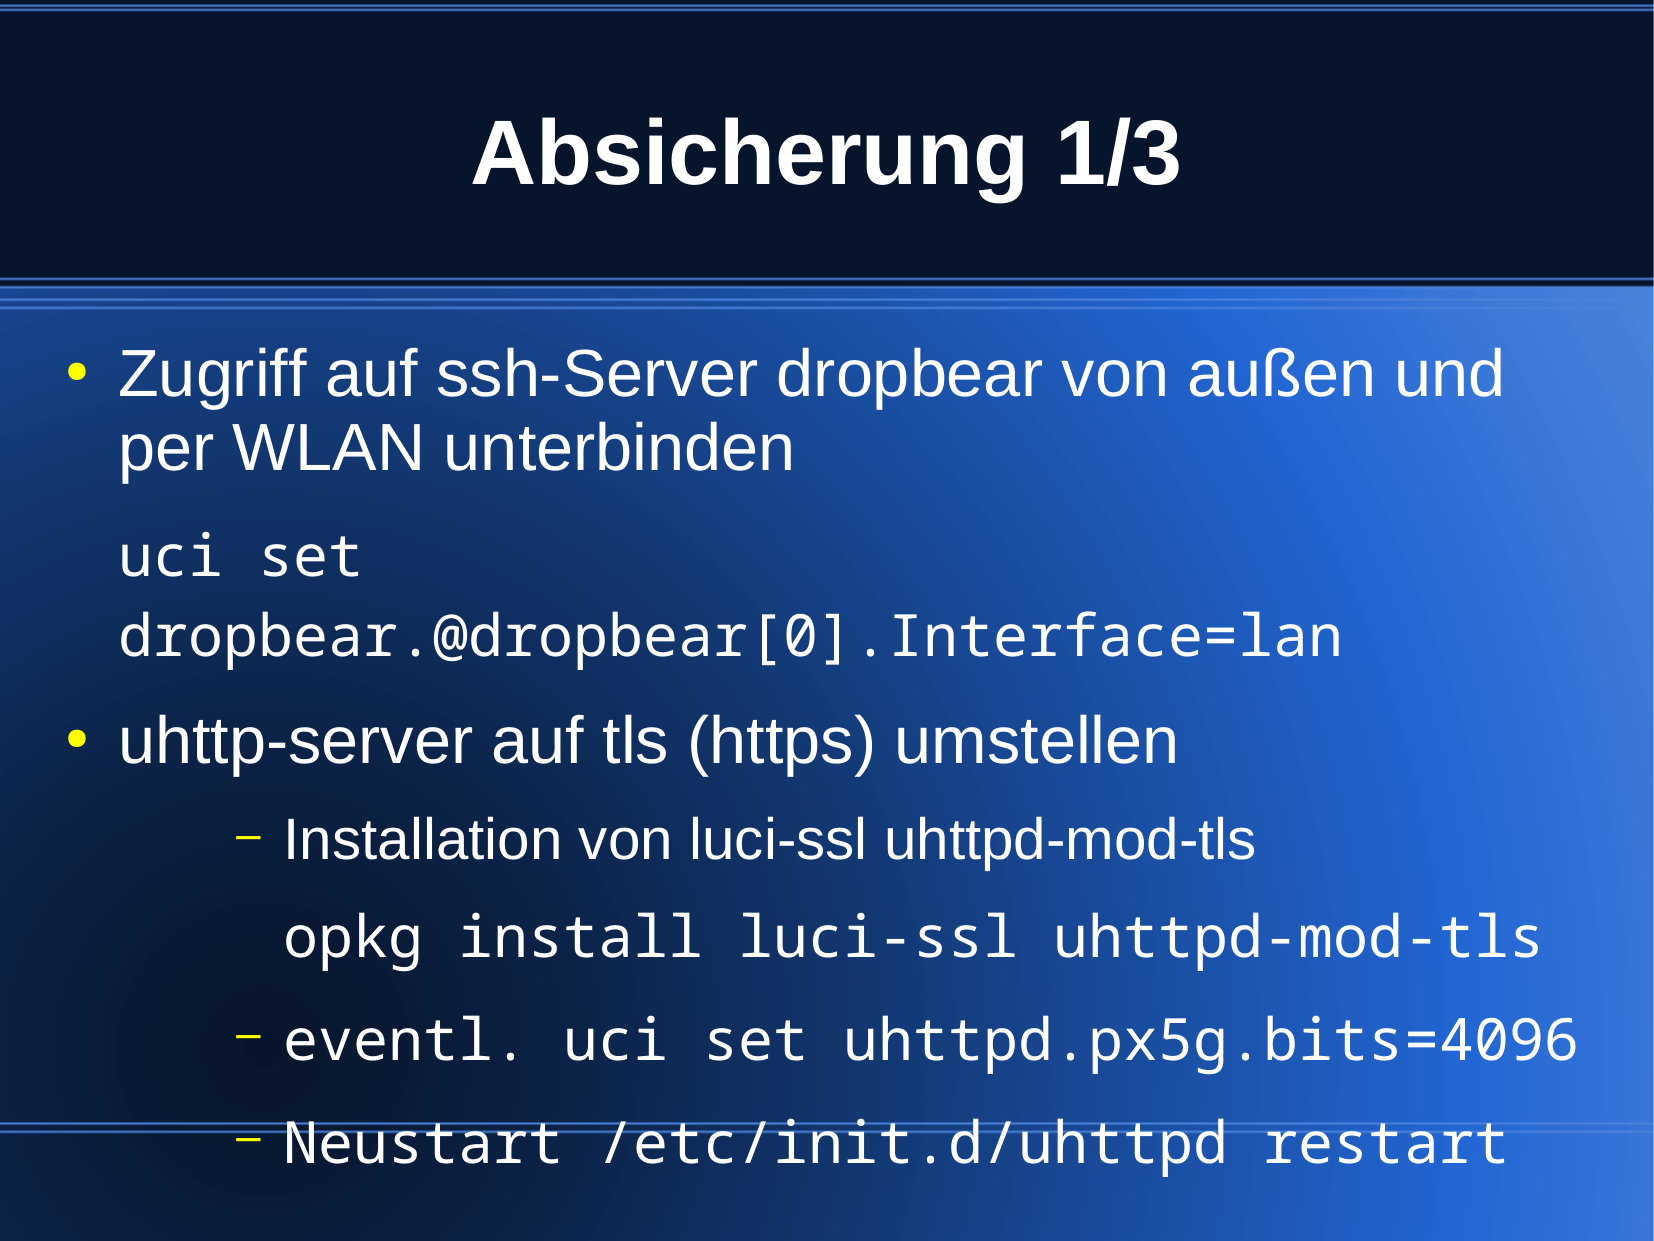

# Absicherung 1/3
Zugriff auf ssh-Server dropbear von außen und per WLAN unterbinden
uci set dropbear.@dropbear[0].Interface=lan
uhttp-server auf tls (https) umstellen
Installation von luci-ssl uhttpd-mod-tls
opkg install luci-ssl uhttpd-mod-tls
eventl. uci set uhttpd.px5g.bits=4096
Neustart /etc/init.d/uhttpd restart